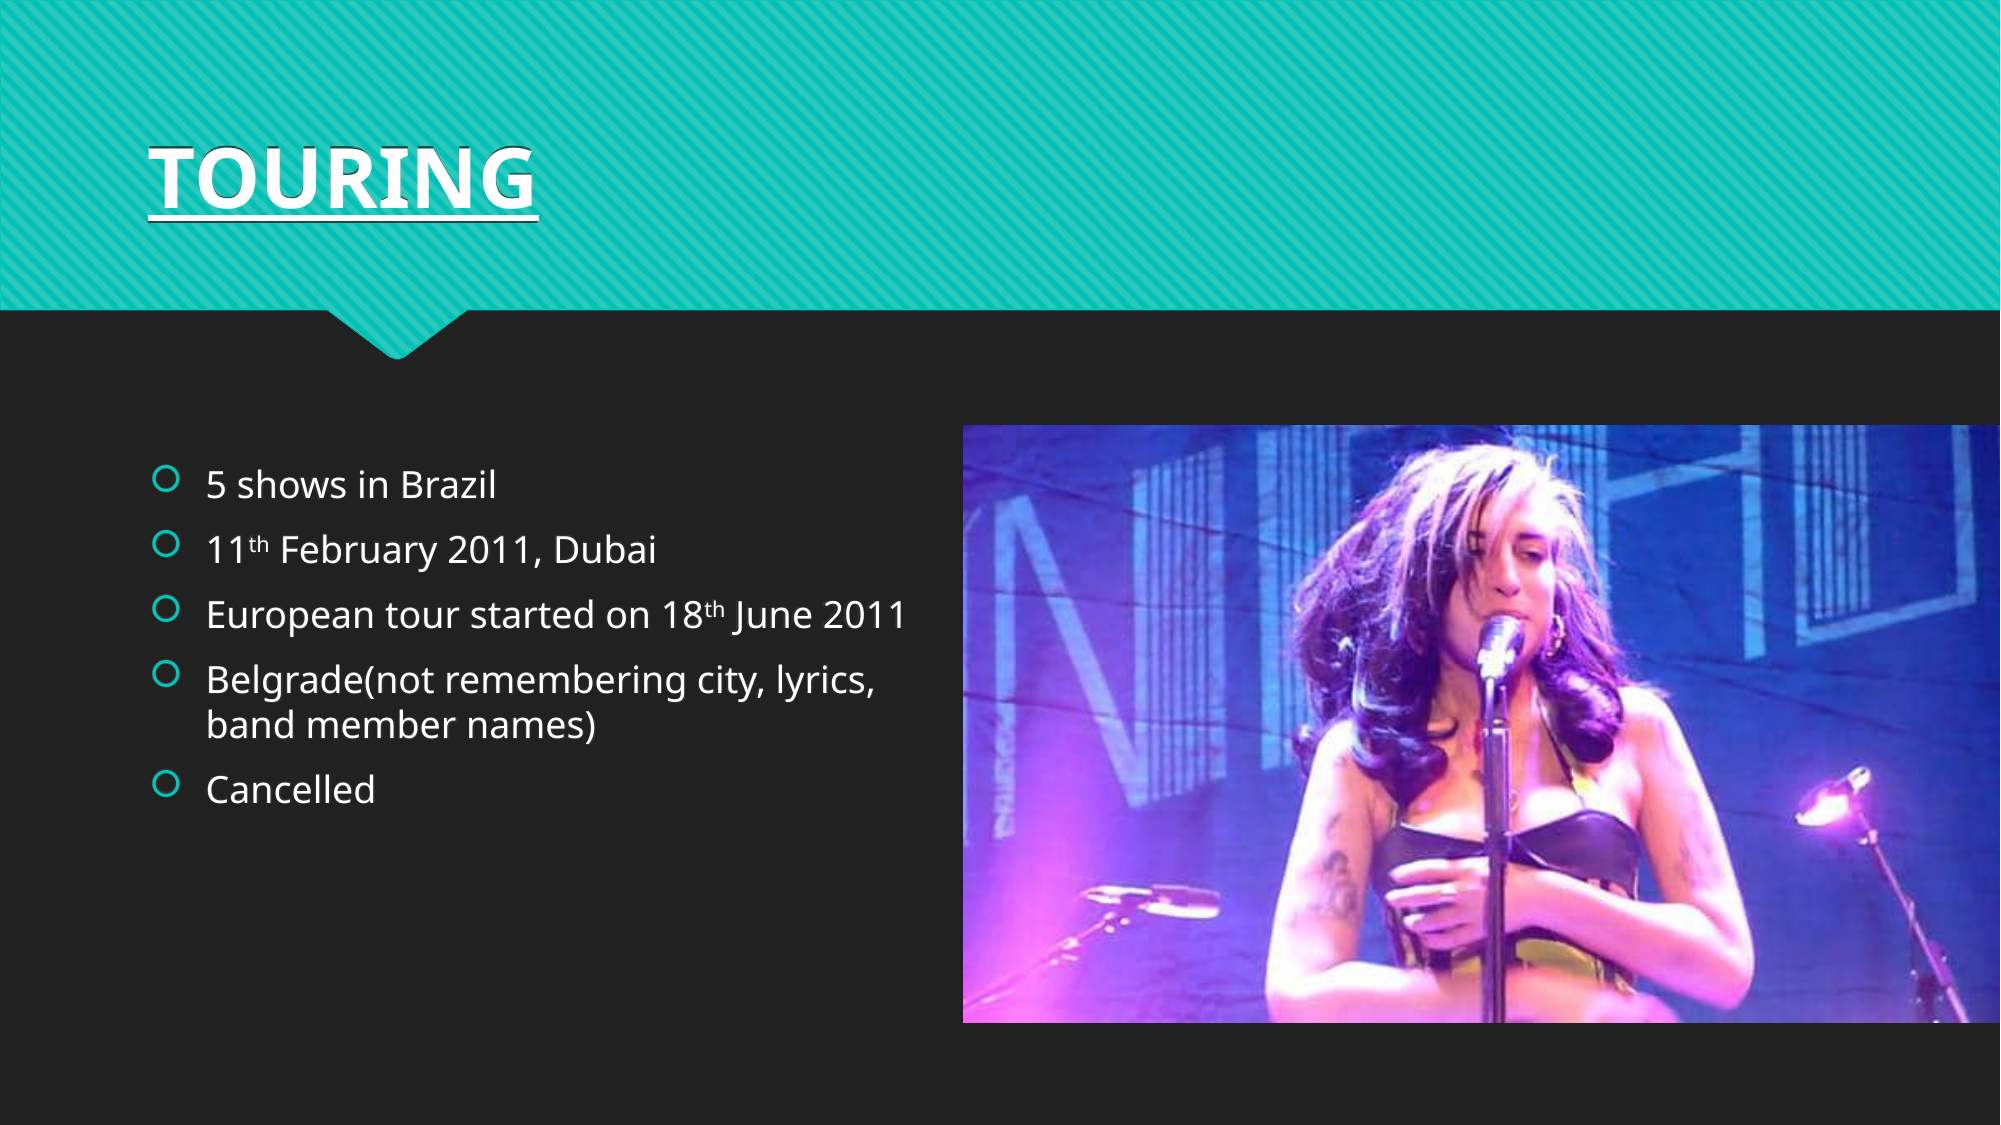

# TOURING
5 shows in Brazil
11th February 2011, Dubai
European tour started on 18th June 2011
Belgrade(not remembering city, lyrics, band member names)
Cancelled